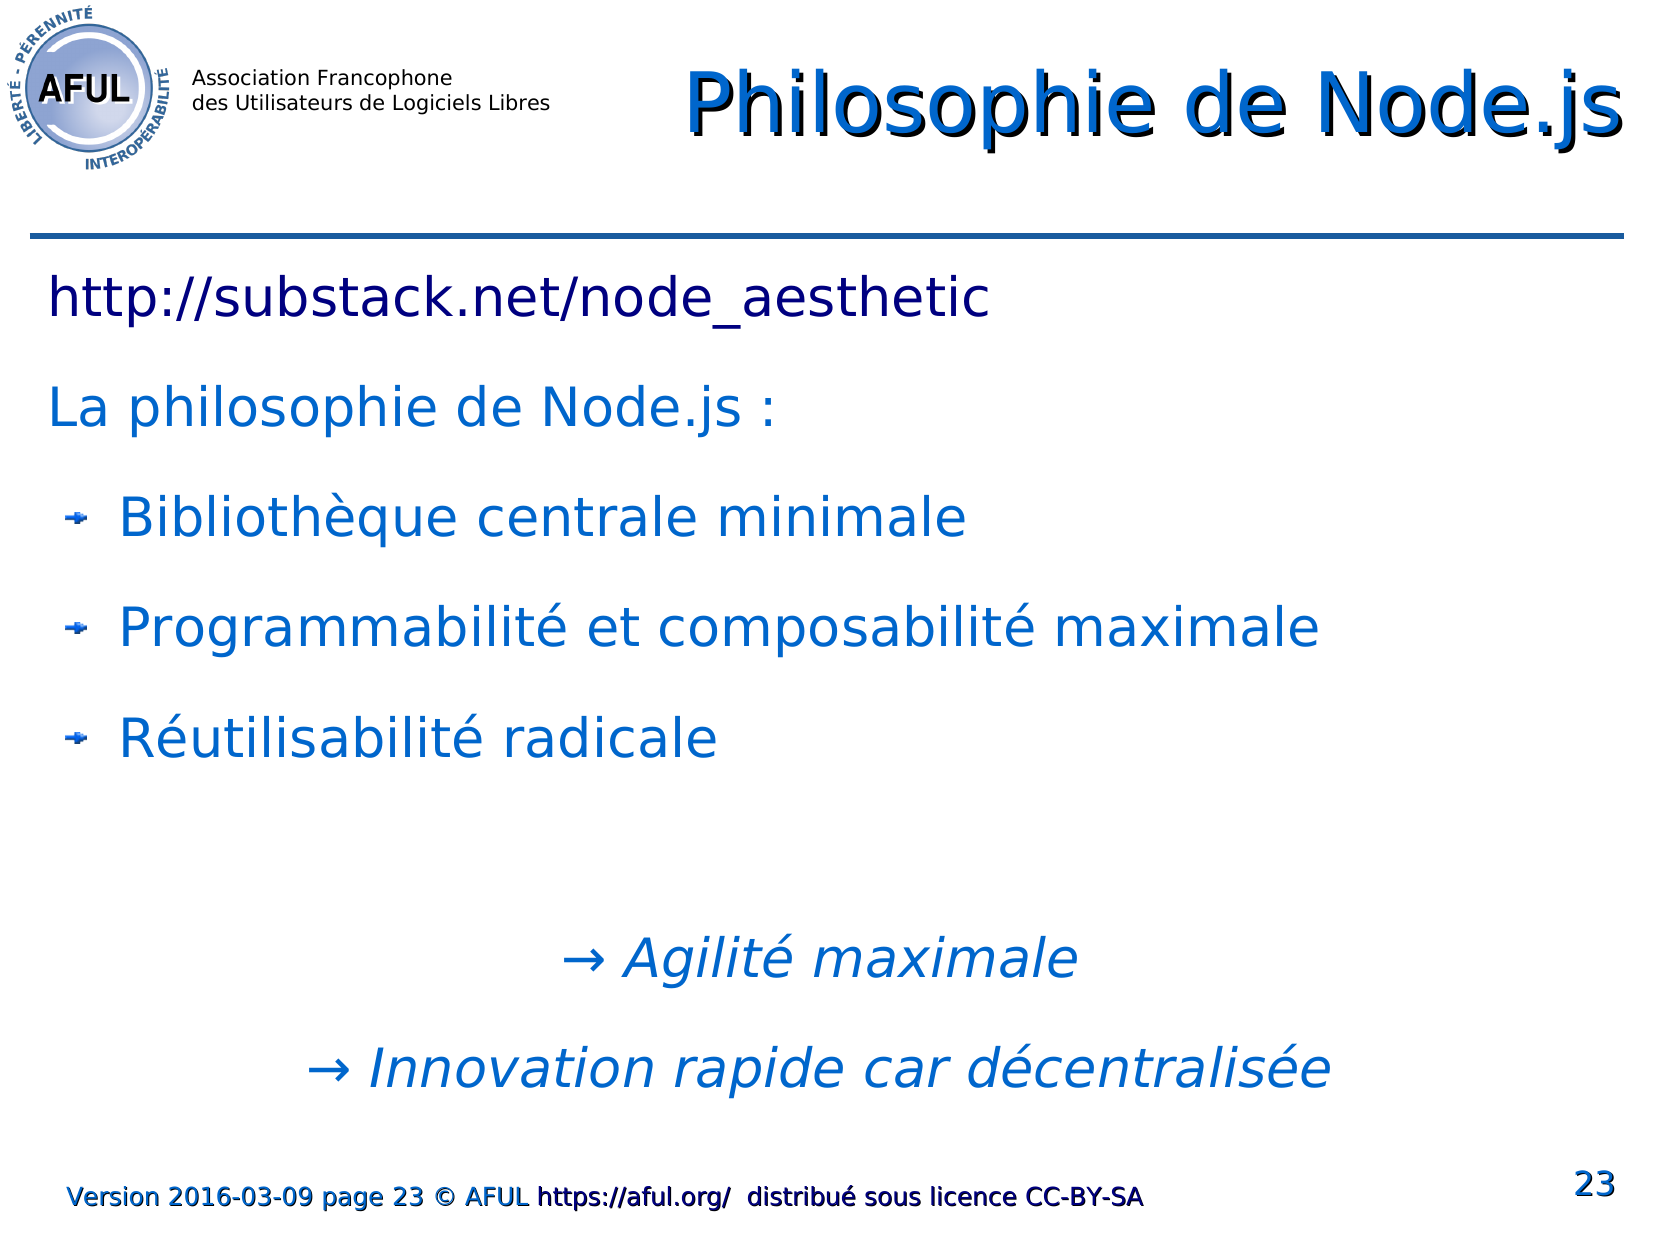

# Philosophie de Node.js
http://substack.net/node_aesthetic
La philosophie de Node.js :
Bibliothèque centrale minimale
Programmabilité et composabilité maximale
Réutilisabilité radicale
→ Agilité maximale
→ Innovation rapide car décentralisée